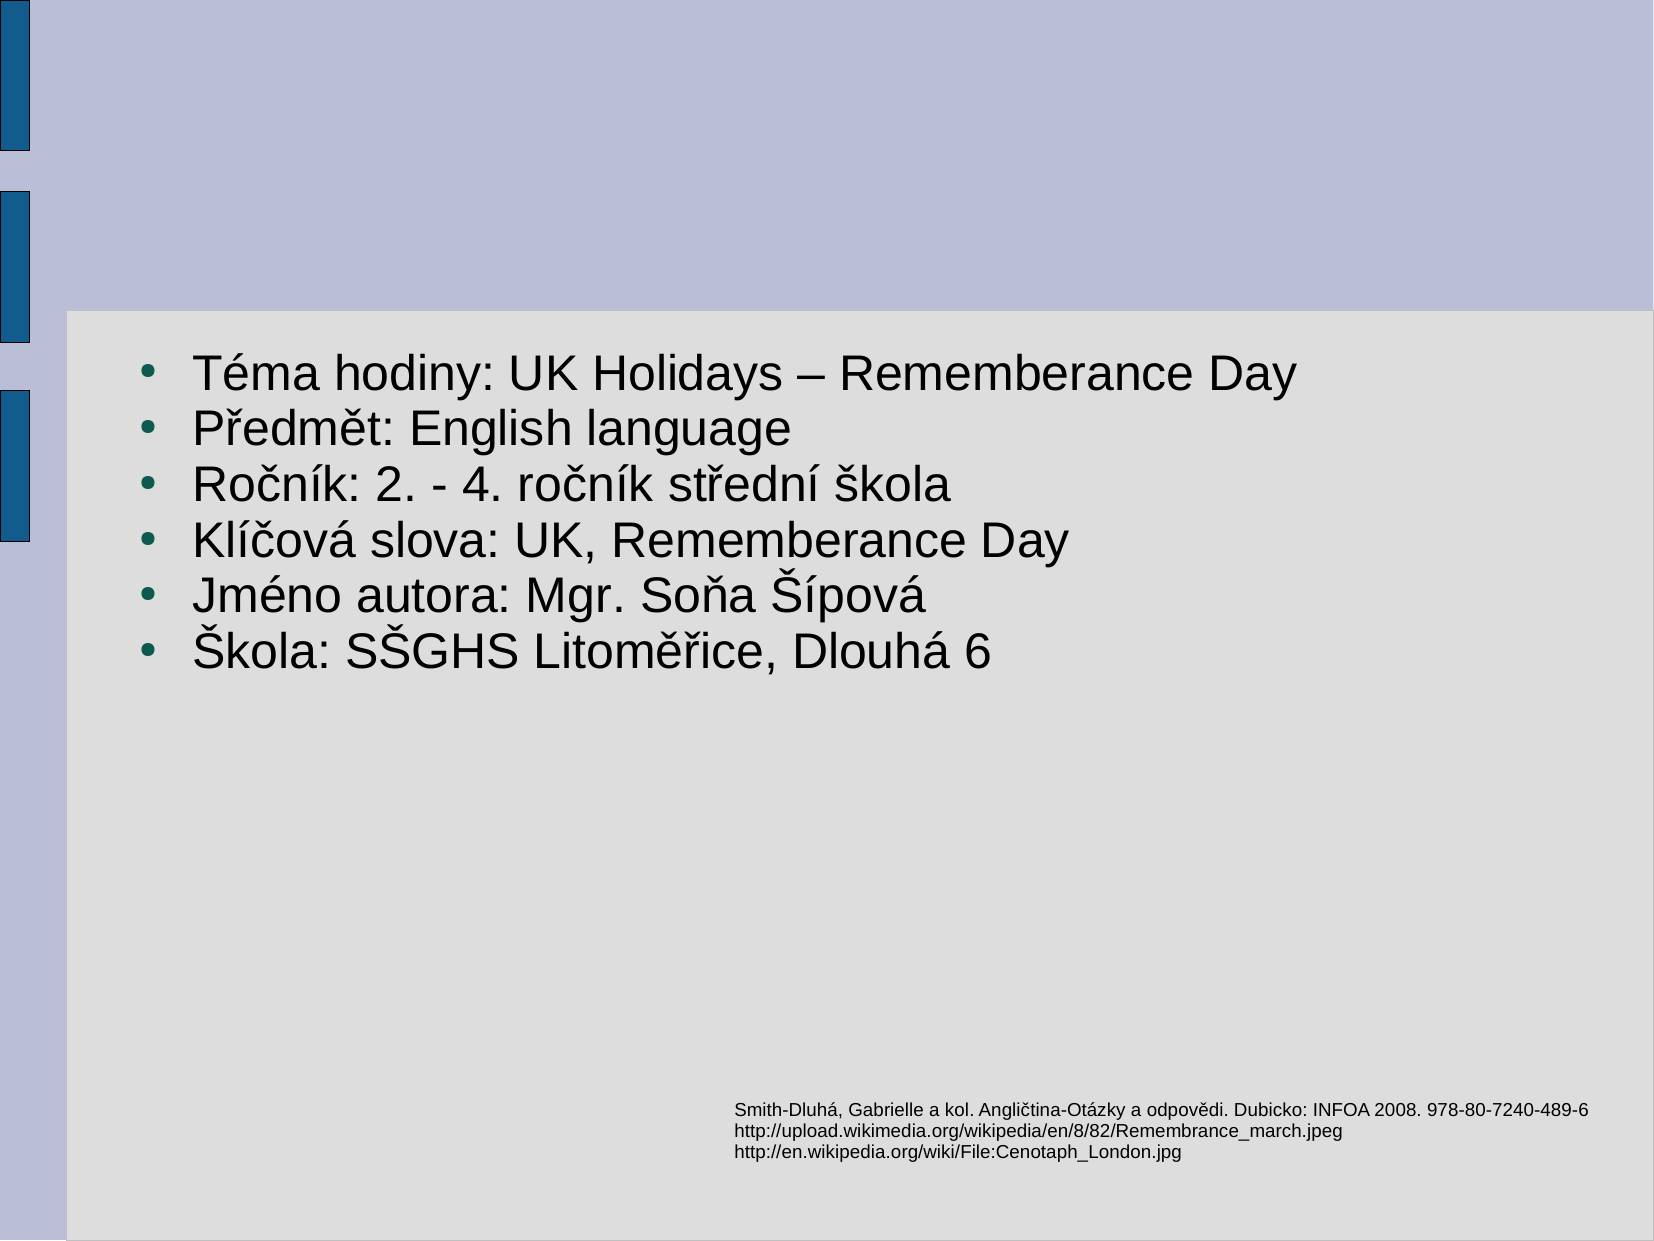

# Téma hodiny: UK Holidays – Rememberance Day
Předmět: English language
Ročník: 2. - 4. ročník střední škola
Klíčová slova: UK, Rememberance Day
Jméno autora: Mgr. Soňa Šípová
Škola: SŠGHS Litoměřice, Dlouhá 6
Smith-Dluhá, Gabrielle a kol. Angličtina-Otázky a odpovědi. Dubicko: INFOA 2008. 978-80-7240-489-6
http://upload.wikimedia.org/wikipedia/en/8/82/Remembrance_march.jpeg
http://en.wikipedia.org/wiki/File:Cenotaph_London.jpg